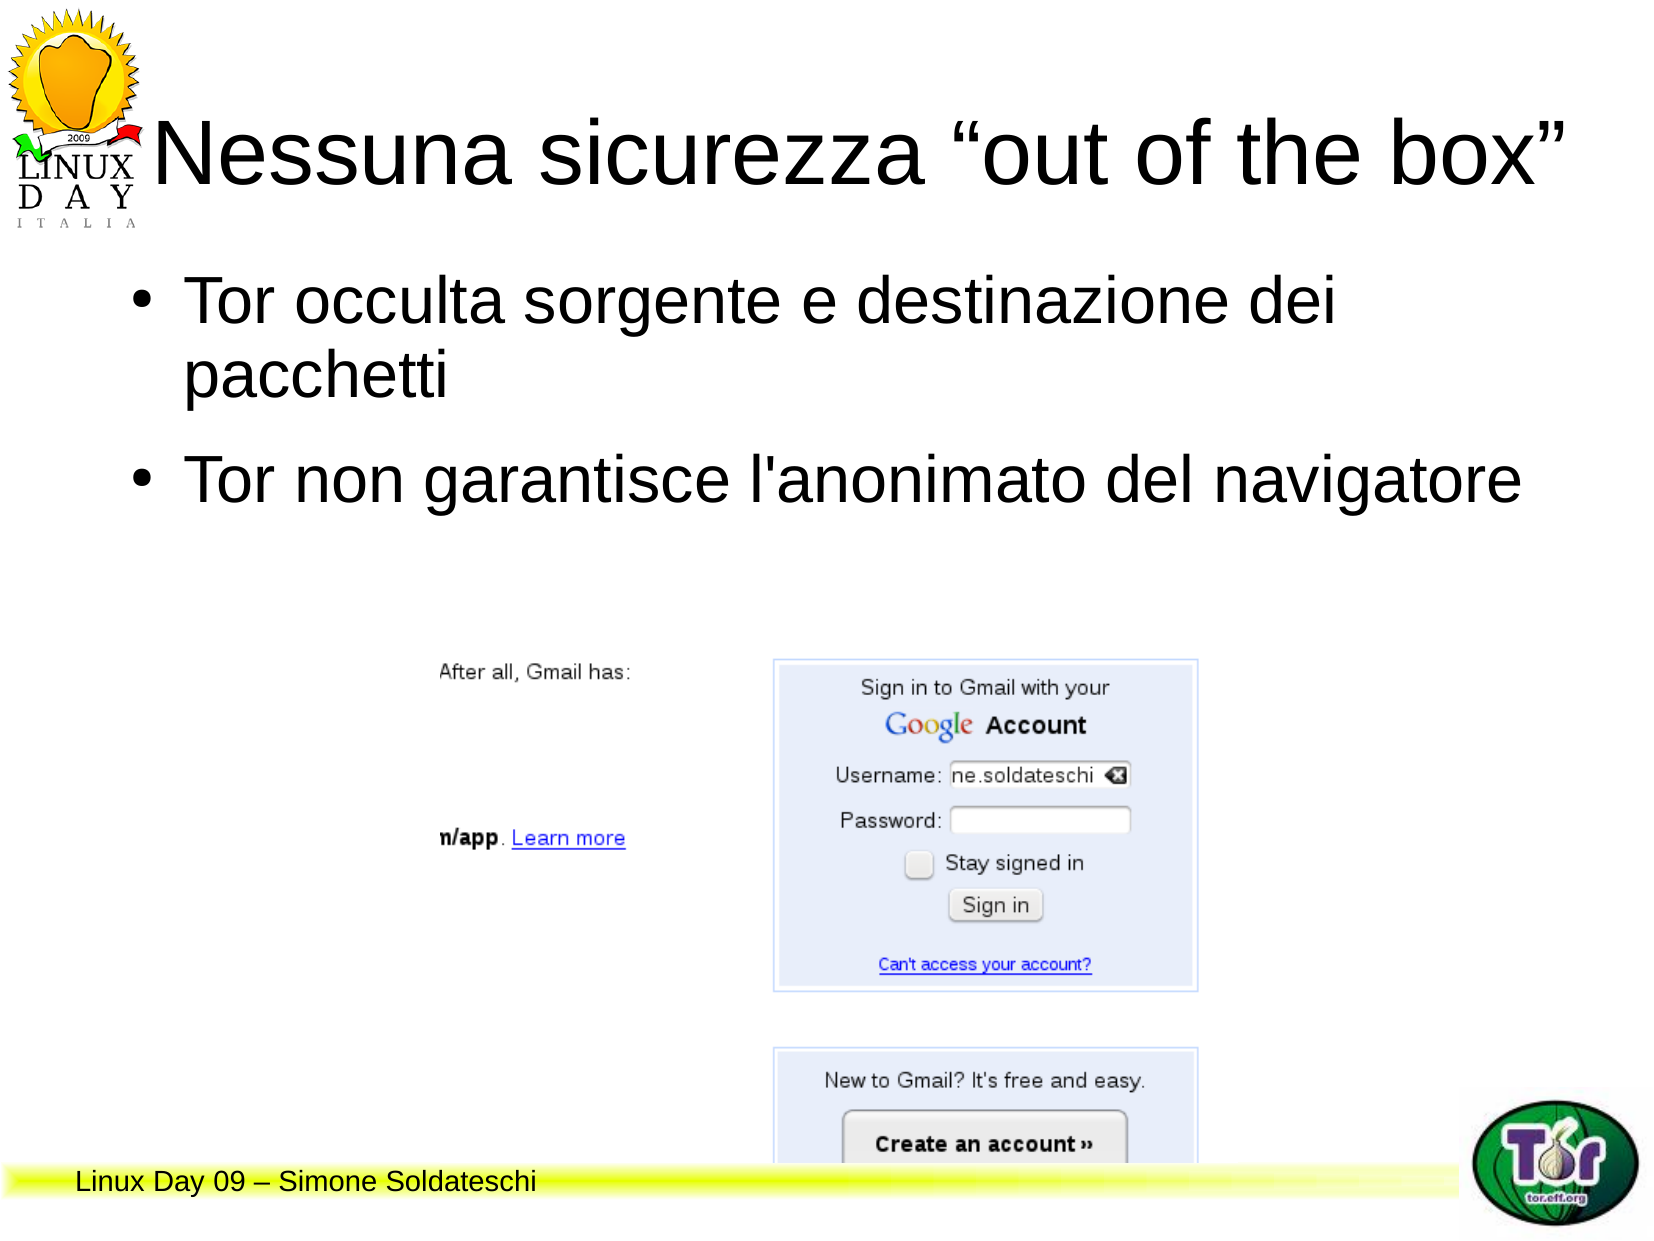

# Nessuna sicurezza “out of the box”
Tor occulta sorgente e destinazione dei pacchetti
Tor non garantisce l'anonimato del navigatore